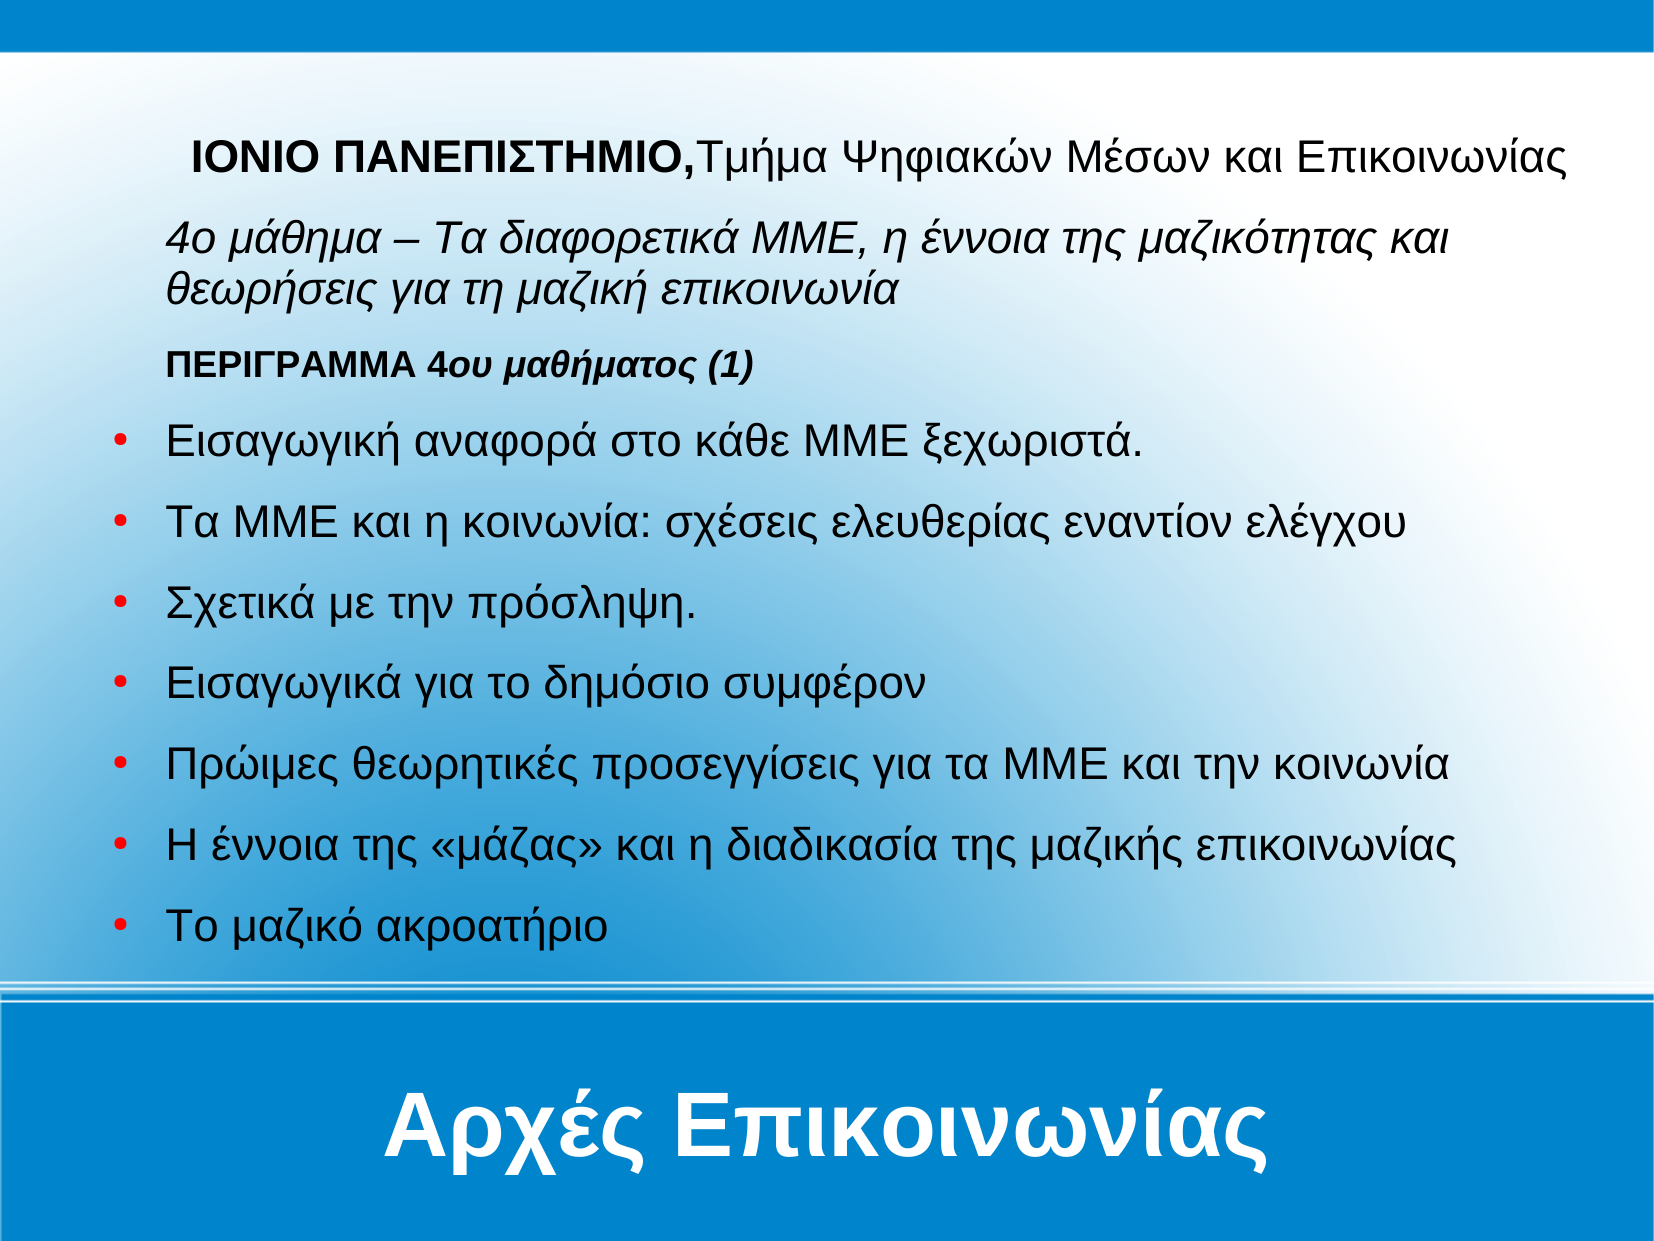

ΙΟΝΙΟ ΠΑΝΕΠΙΣΤΗΜΙΟ,Τμήμα Ψηφιακών Μέσων και Επικοινωνίας
4ο μάθημα – Τα διαφορετικά ΜΜΕ, η έννοια της μαζικότητας και θεωρήσεις για τη μαζική επικοινωνία
ΠΕΡΙΓΡΑΜΜΑ 4ου μαθήματος (1)
Εισαγωγική αναφορά στο κάθε ΜΜΕ ξεχωριστά.
Τα ΜΜΕ και η κοινωνία: σχέσεις ελευθερίας εναντίον ελέγχου
Σχετικά με την πρόσληψη.
Εισαγωγικά για το δημόσιο συμφέρον
Πρώιμες θεωρητικές προσεγγίσεις για τα ΜΜΕ και την κοινωνία
Η έννοια της «μάζας» και η διαδικασία της μαζικής επικοινωνίας
Το μαζικό ακροατήριο
# Αρχές Επικοινωνίας